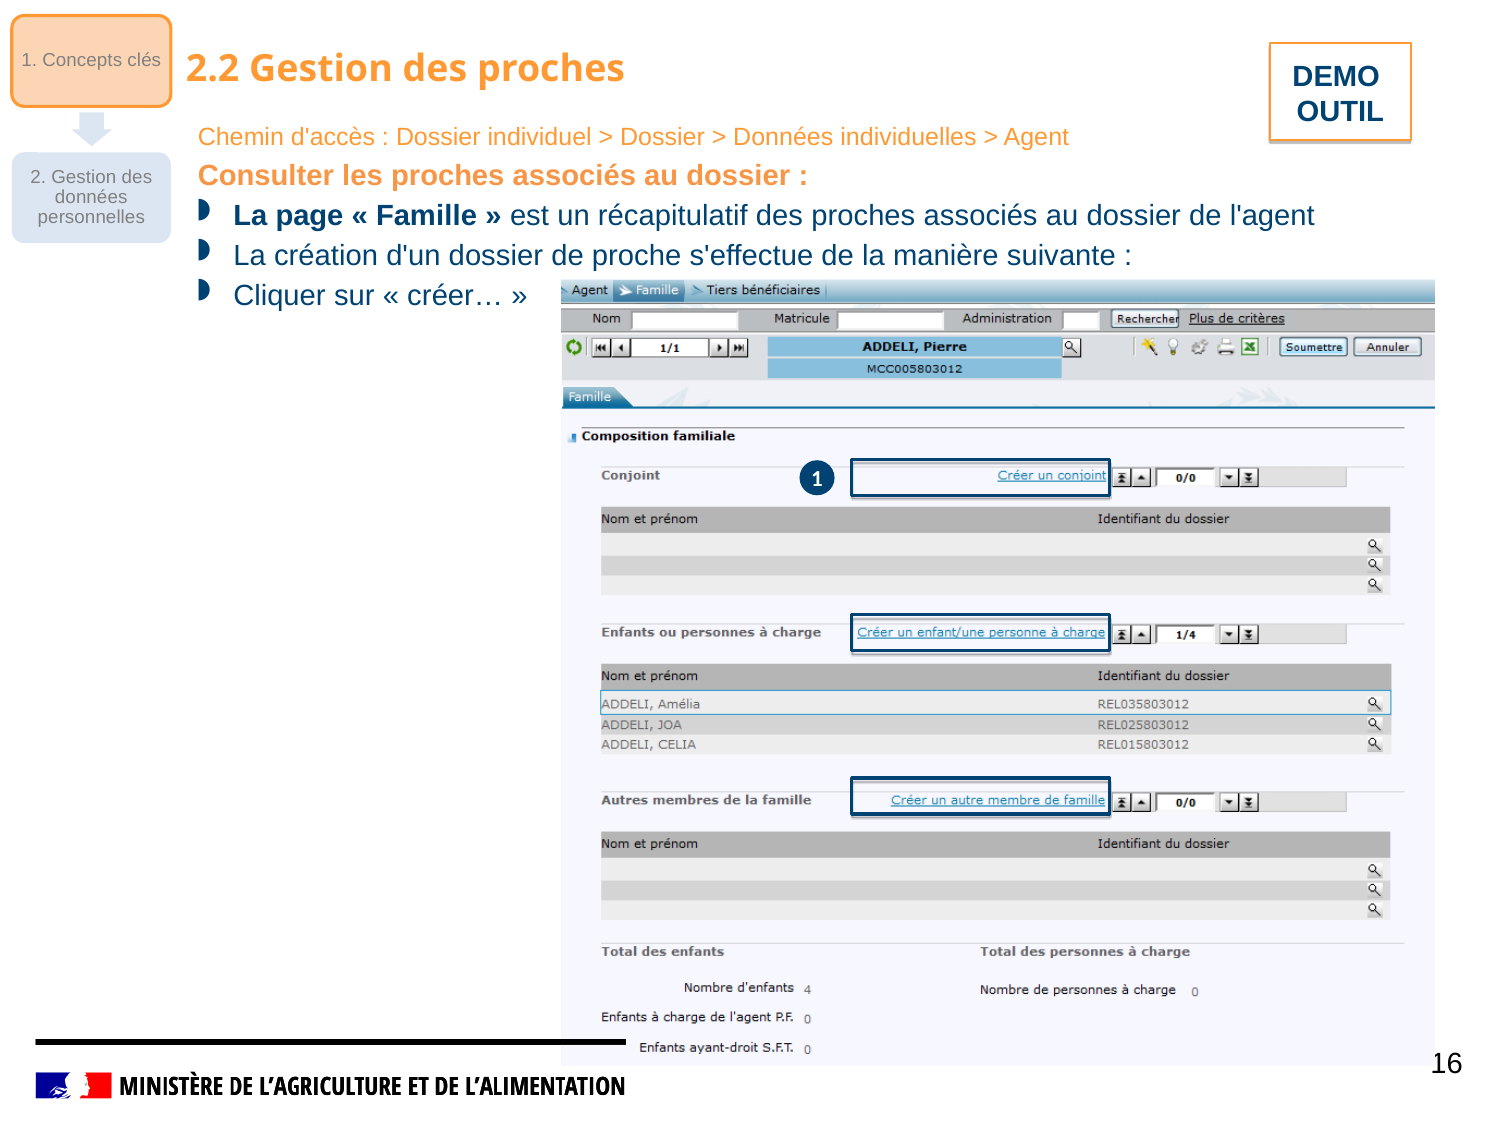

1. Concepts clés
2.2 Gestion des proches
DEMO
OUTIL
Chemin d'accès : Dossier individuel > Dossier > Données individuelles > Agent
Consulter les proches associés au dossier :
La page « Famille » est un récapitulatif des proches associés au dossier de l'agent
La création d'un dossier de proche s'effectue de la manière suivante :
Cliquer sur « créer… »
2. Gestion des données personnelles
1